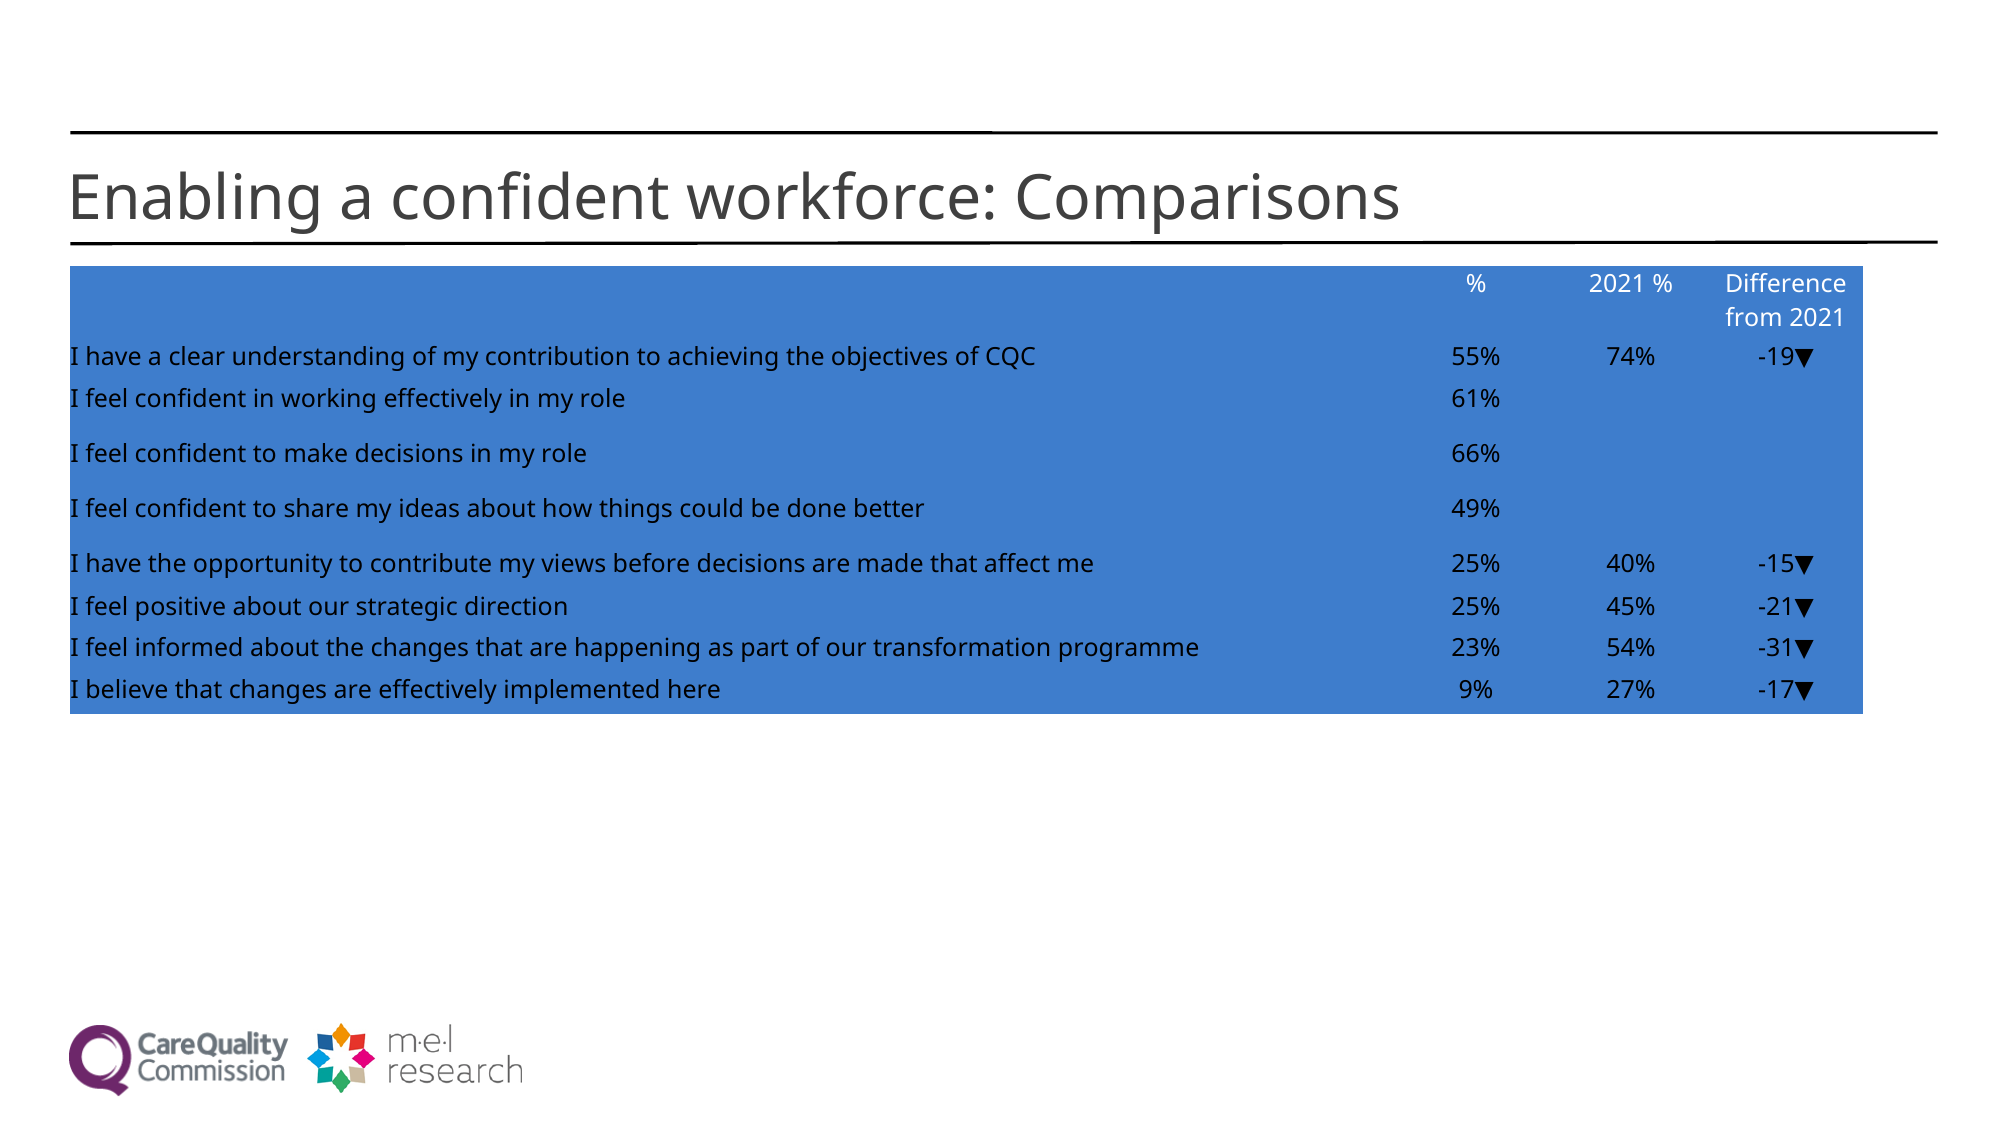

# Enabling a confident workforce: Comparisons
| | % | 2021 % | Difference from 2021 |
| --- | --- | --- | --- |
| I have a clear understanding of my contribution to achieving the objectives of CQC | 55% | 74% | -19▼ |
| I feel confident in working effectively in my role | 61% | | |
| I feel confident to make decisions in my role | 66% | | |
| I feel confident to share my ideas about how things could be done better | 49% | | |
| I have the opportunity to contribute my views before decisions are made that affect me | 25% | 40% | -15▼ |
| I feel positive about our strategic direction | 25% | 45% | -21▼ |
| I feel informed about the changes that are happening as part of our transformation programme | 23% | 54% | -31▼ |
| I believe that changes are effectively implemented here | 9% | 27% | -17▼ |